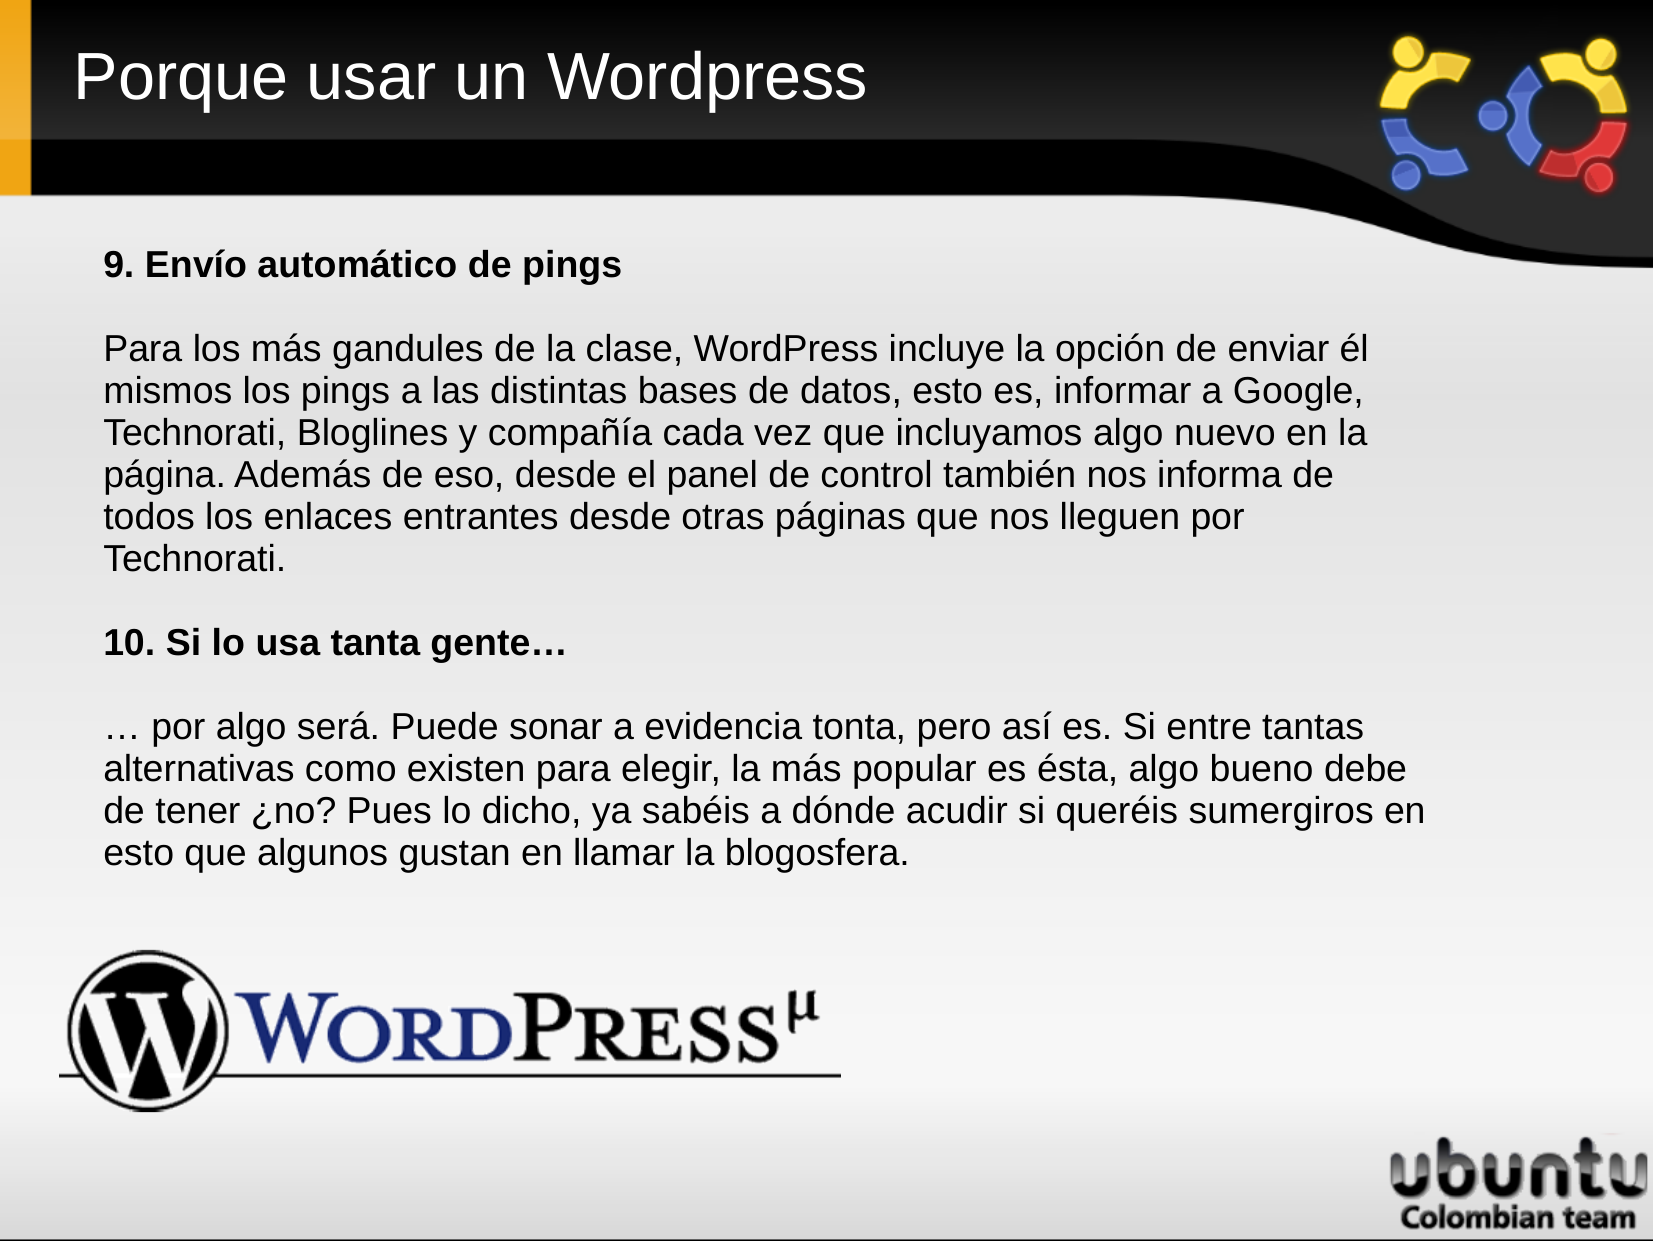

Porque usar un Wordpress
9. Envío automático de pings
Para los más gandules de la clase, WordPress incluye la opción de enviar él mismos los pings a las distintas bases de datos, esto es, informar a Google, Technorati, Bloglines y compañía cada vez que incluyamos algo nuevo en la página. Además de eso, desde el panel de control también nos informa de todos los enlaces entrantes desde otras páginas que nos lleguen por Technorati.
10. Si lo usa tanta gente…
… por algo será. Puede sonar a evidencia tonta, pero así es. Si entre tantas alternativas como existen para elegir, la más popular es ésta, algo bueno debe de tener ¿no? Pues lo dicho, ya sabéis a dónde acudir si queréis sumergiros en esto que algunos gustan en llamar la blogosfera.